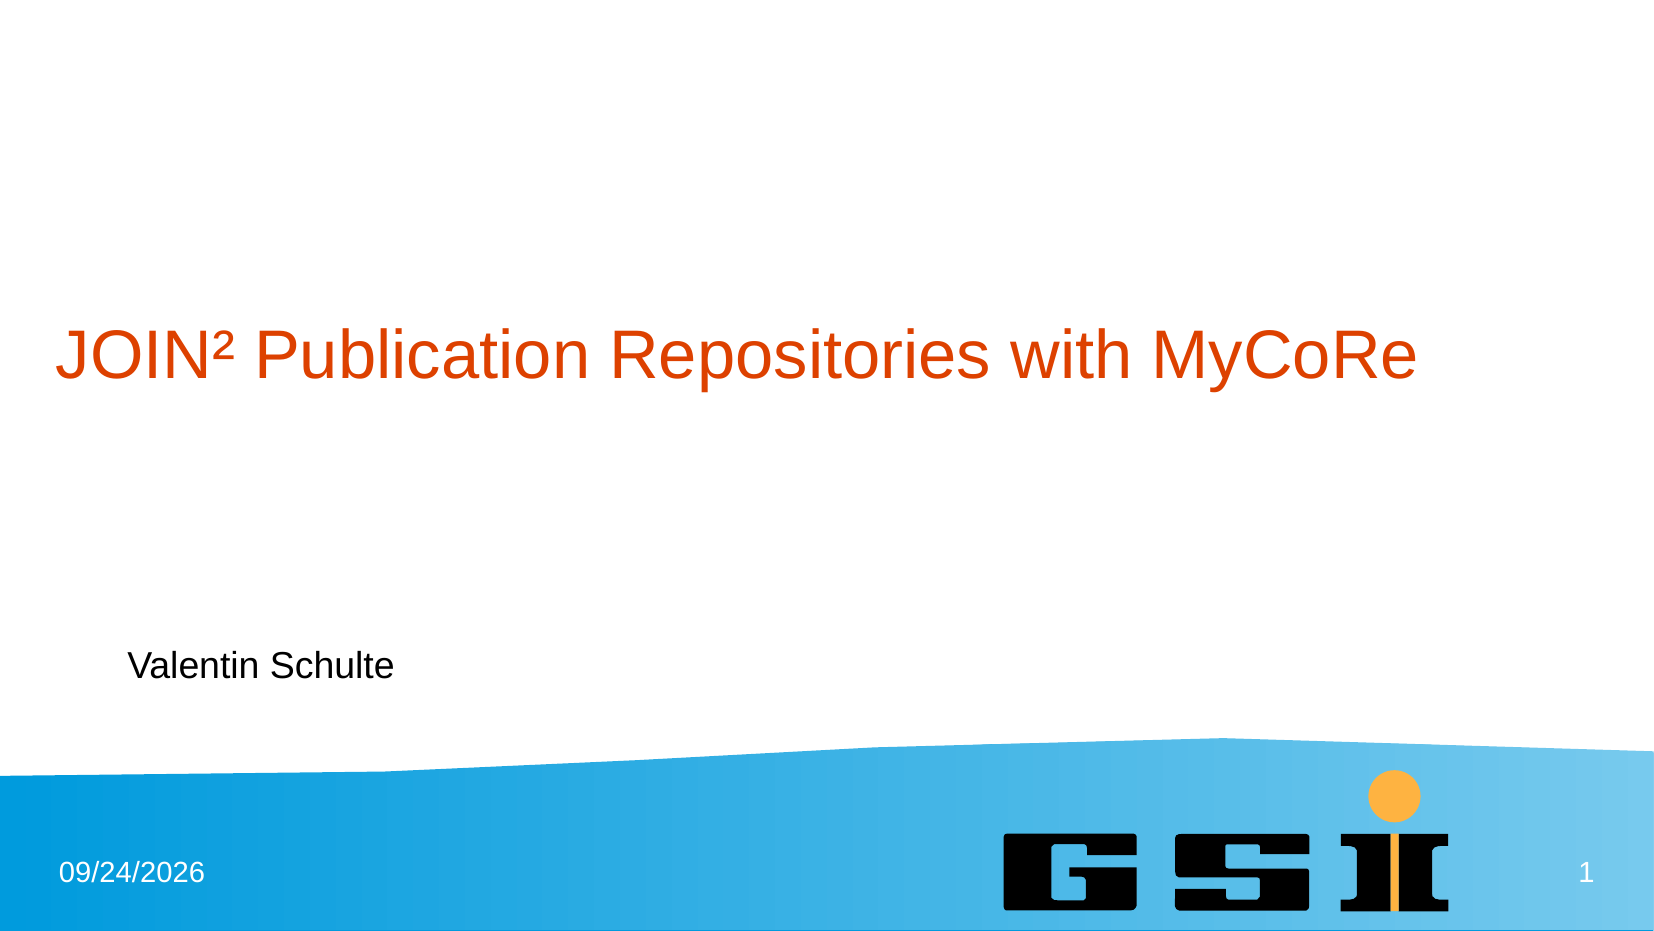

# JOIN² Publication Repositories with MyCoRe
Valentin Schulte